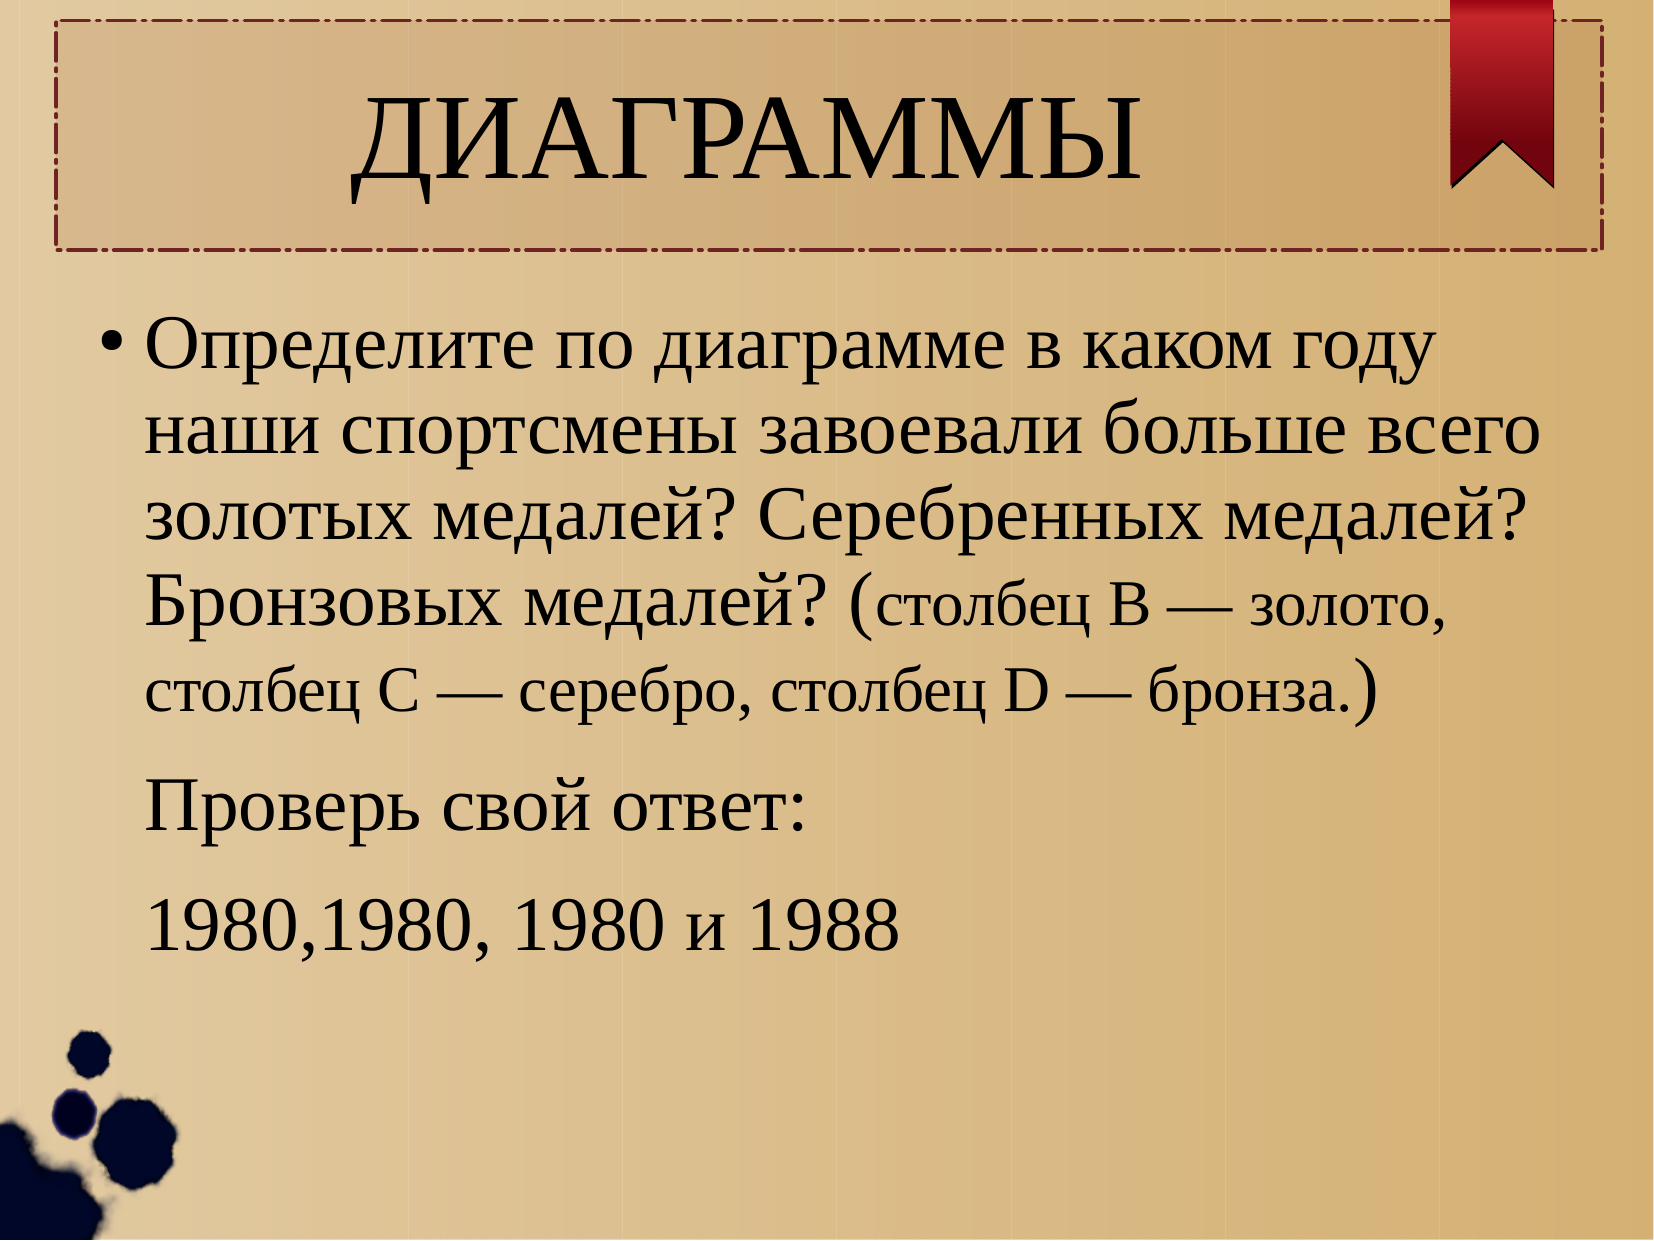

# ДИАГРАММЫ
Определите по диаграмме в каком году наши спортсмены завоевали больше всего золотых медалей? Серебренных медалей? Бронзовых медалей? (столбец В — золото, столбец С — серебро, столбец D — бронза.)
Проверь свой ответ:
1980,1980, 1980 и 1988